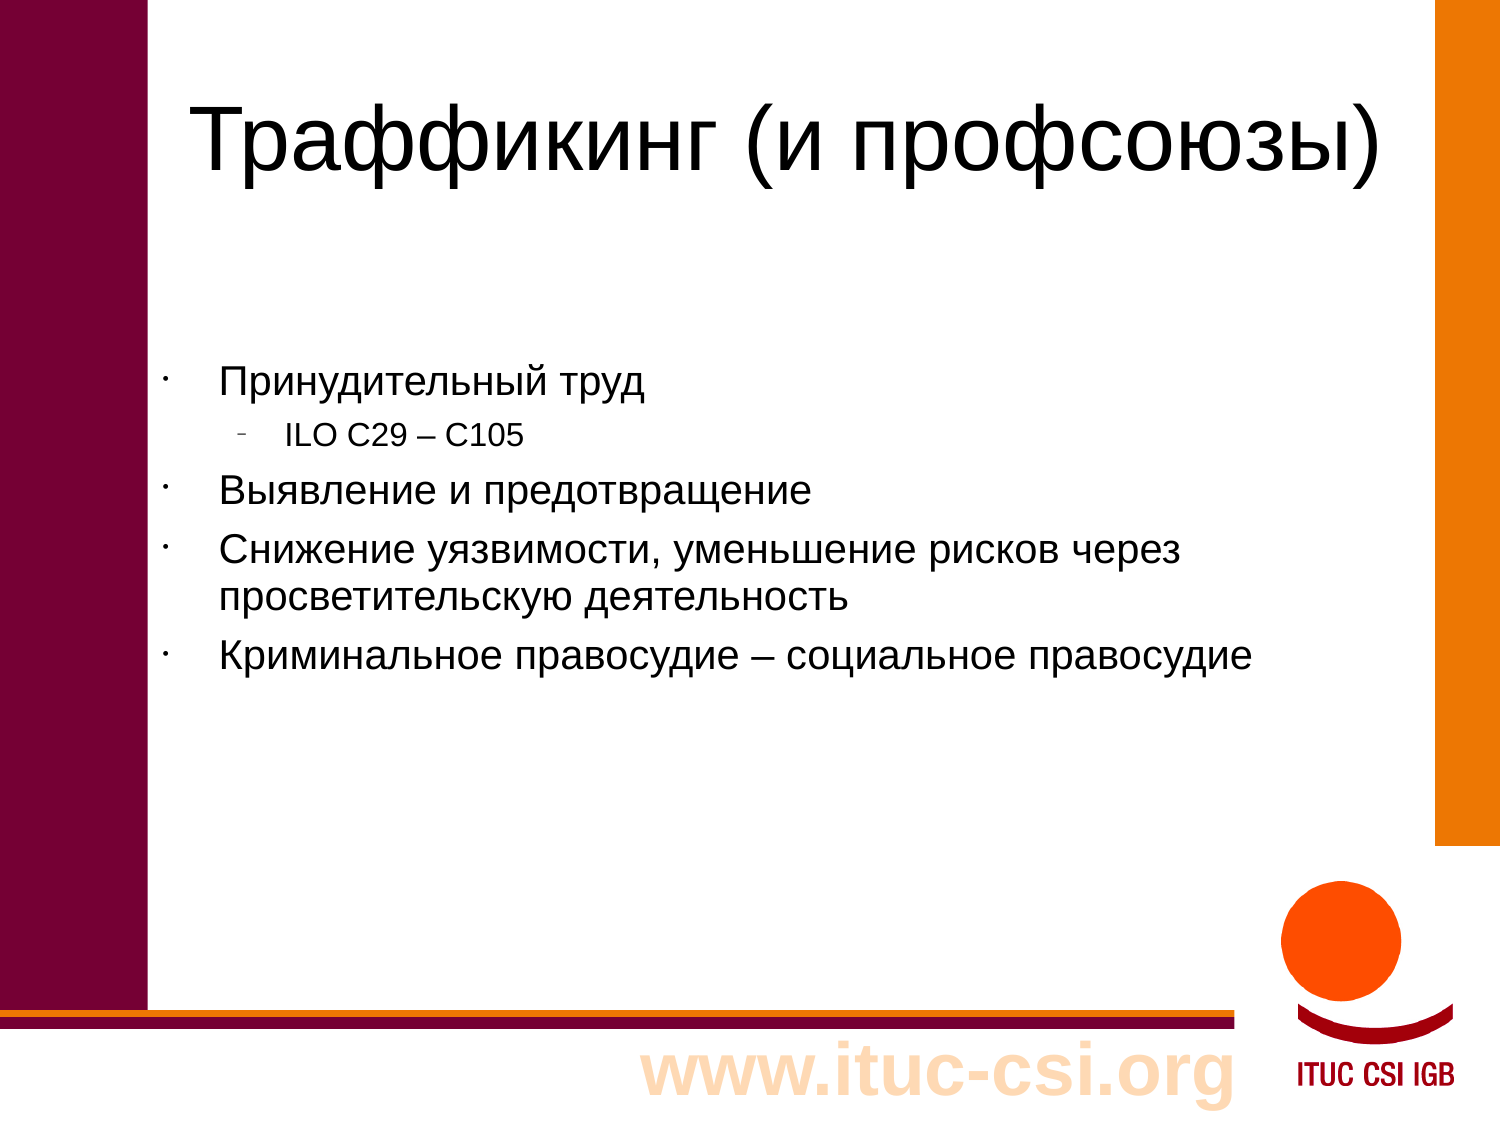

# Траффикинг (и профсоюзы)
Принудительный труд
ILO C29 – C105
Выявление и предотвращение
Снижение уязвимости, уменьшение рисков через просветительскую деятельность
Криминальное правосудие – социальное правосудие